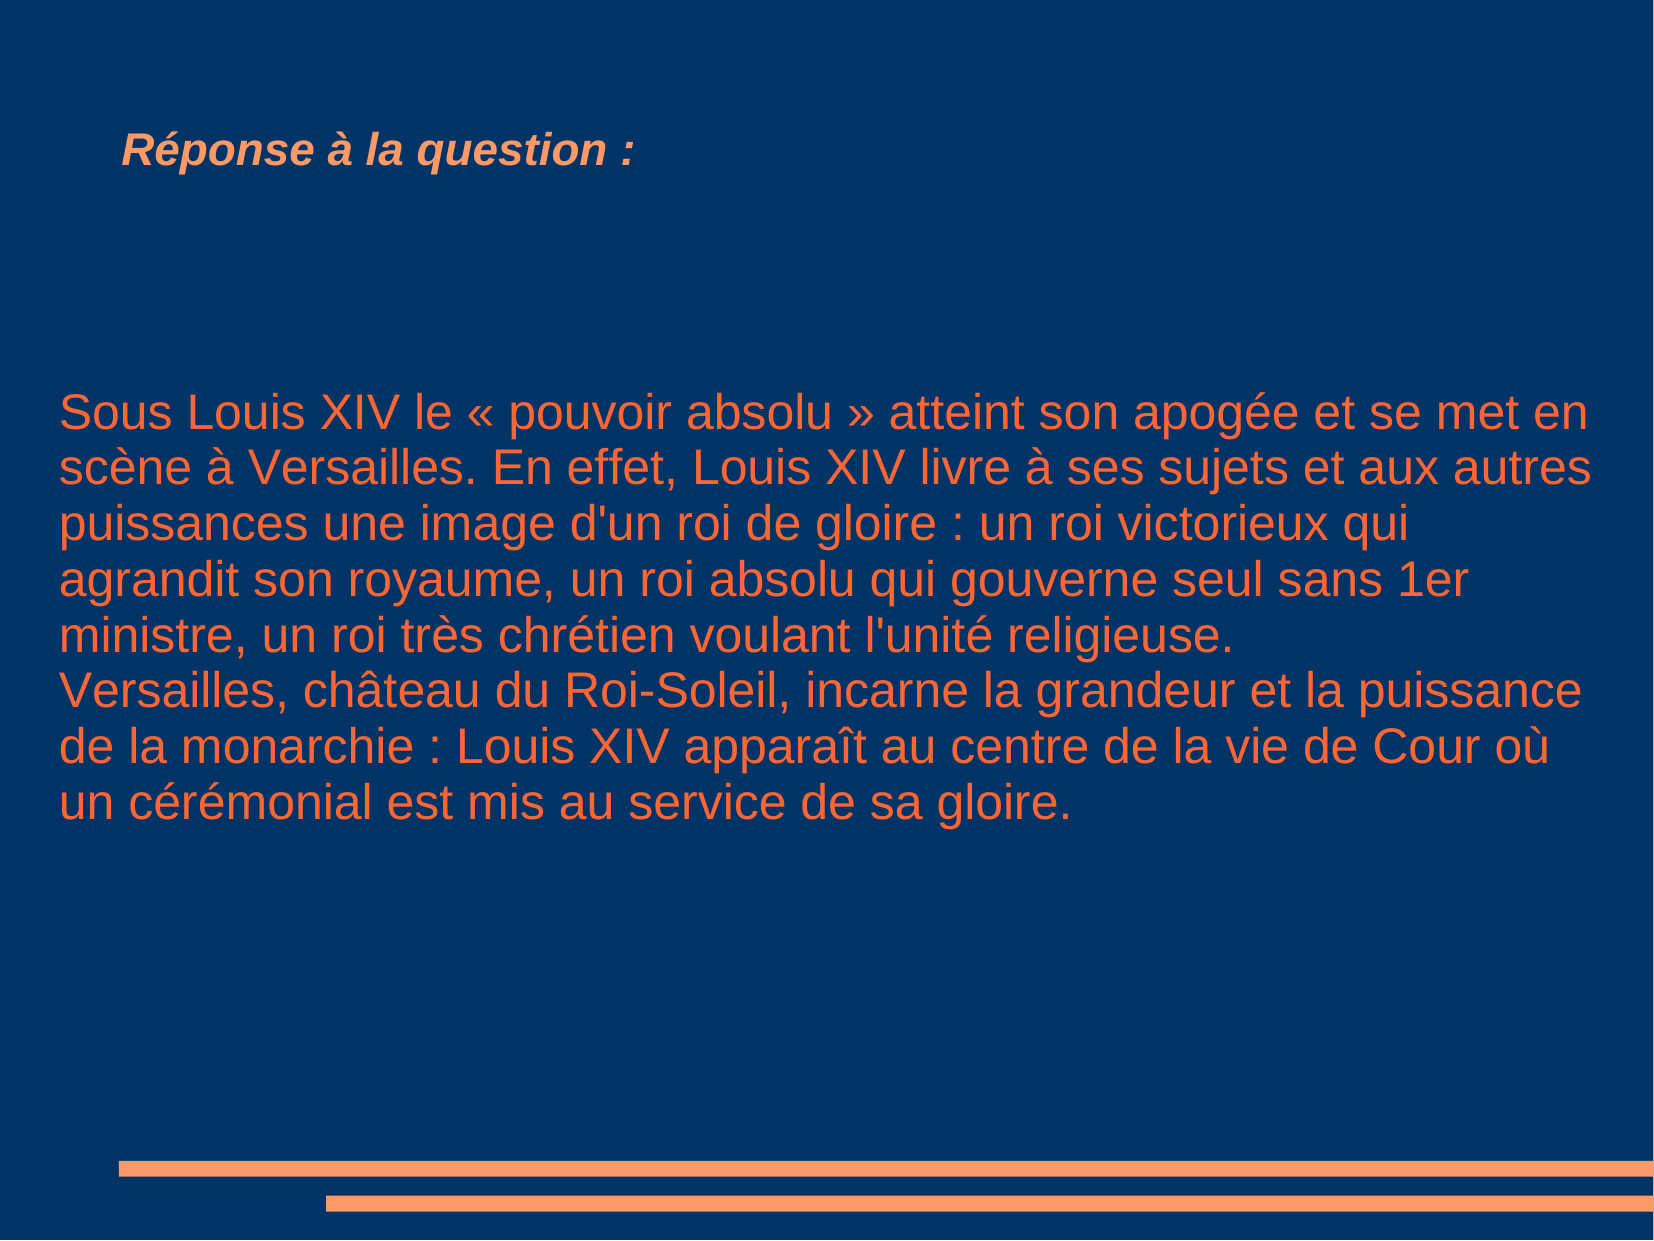

# Réponse à la question :
Sous Louis XIV le « pouvoir absolu » atteint son apogée et se met en scène à Versailles. En effet, Louis XIV livre à ses sujets et aux autres puissances une image d'un roi de gloire : un roi victorieux qui agrandit son royaume, un roi absolu qui gouverne seul sans 1er ministre, un roi très chrétien voulant l'unité religieuse.
Versailles, château du Roi-Soleil, incarne la grandeur et la puissance de la monarchie : Louis XIV apparaît au centre de la vie de Cour où un cérémonial est mis au service de sa gloire.